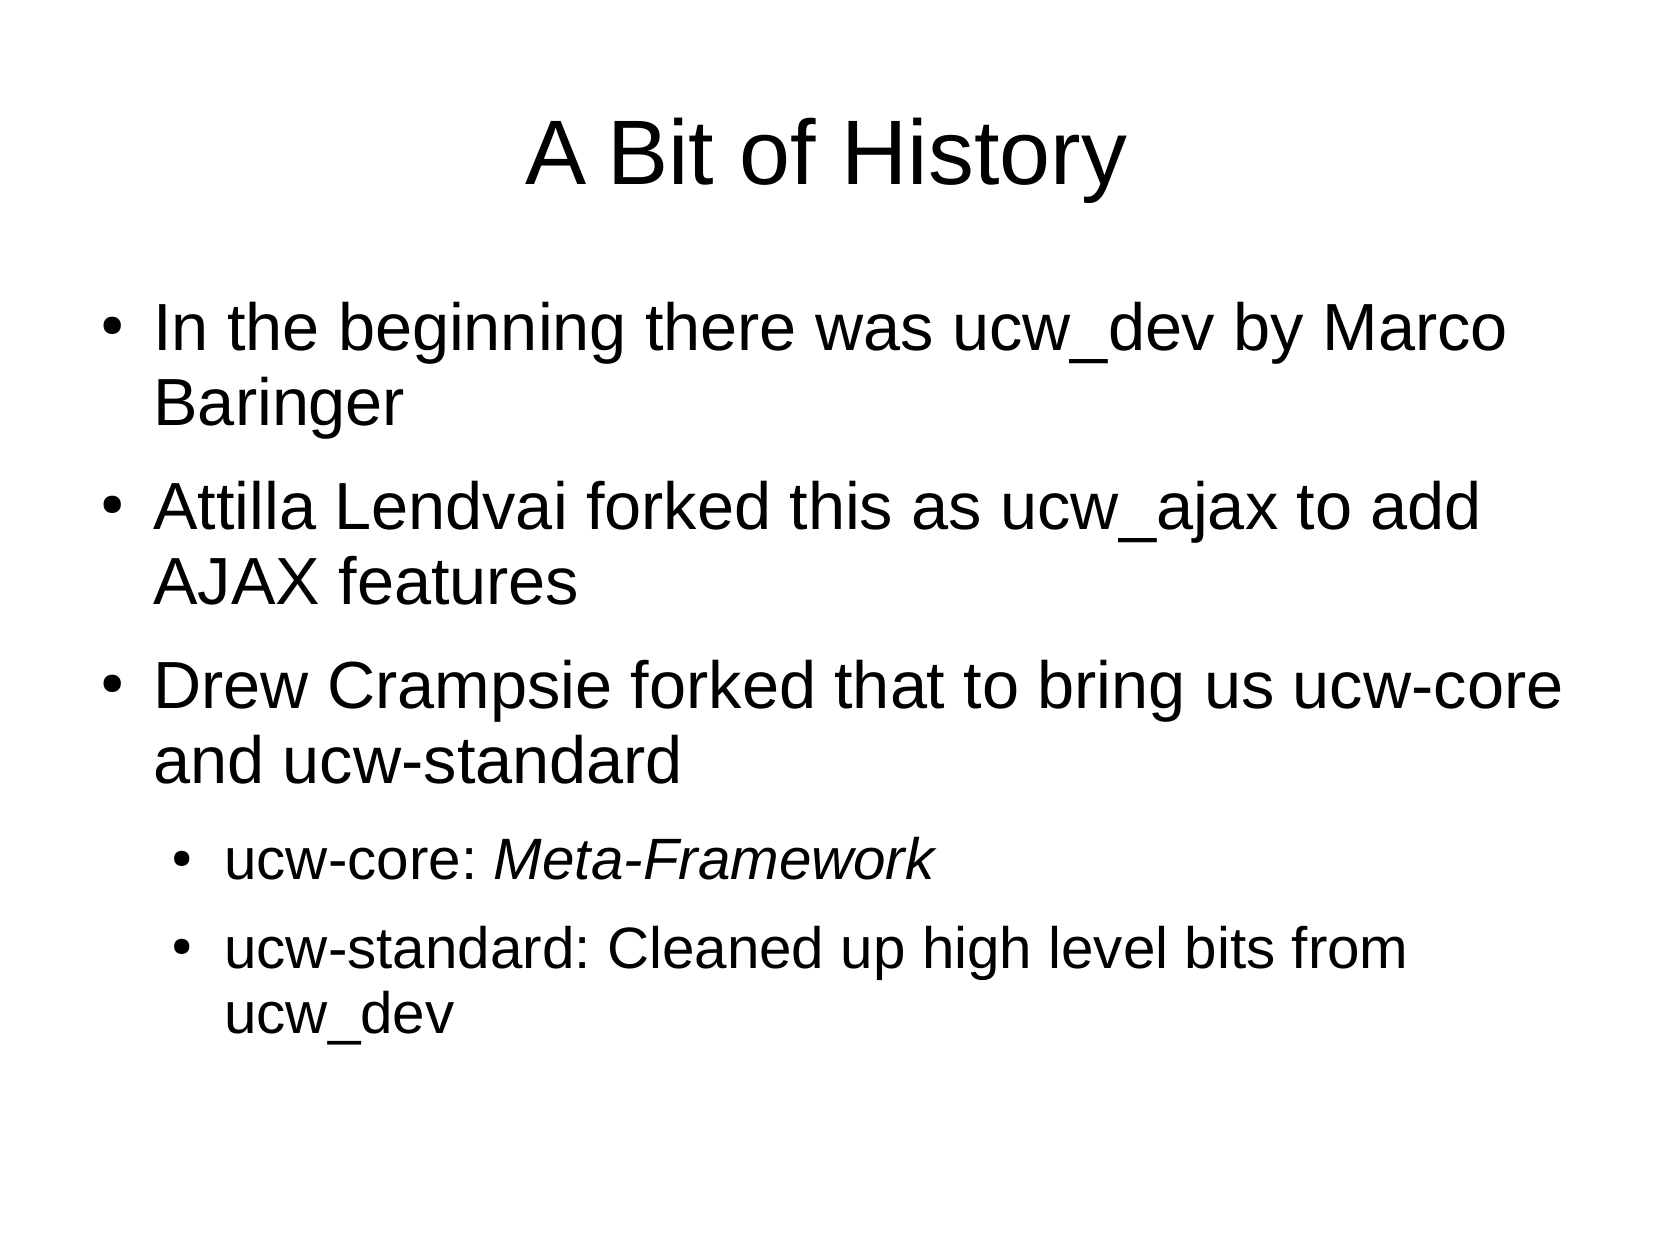

# A Bit of History
In the beginning there was ucw_dev by Marco Baringer
Attilla Lendvai forked this as ucw_ajax to add AJAX features
Drew Crampsie forked that to bring us ucw-core and ucw-standard
ucw-core: Meta-Framework
ucw-standard: Cleaned up high level bits from ucw_dev